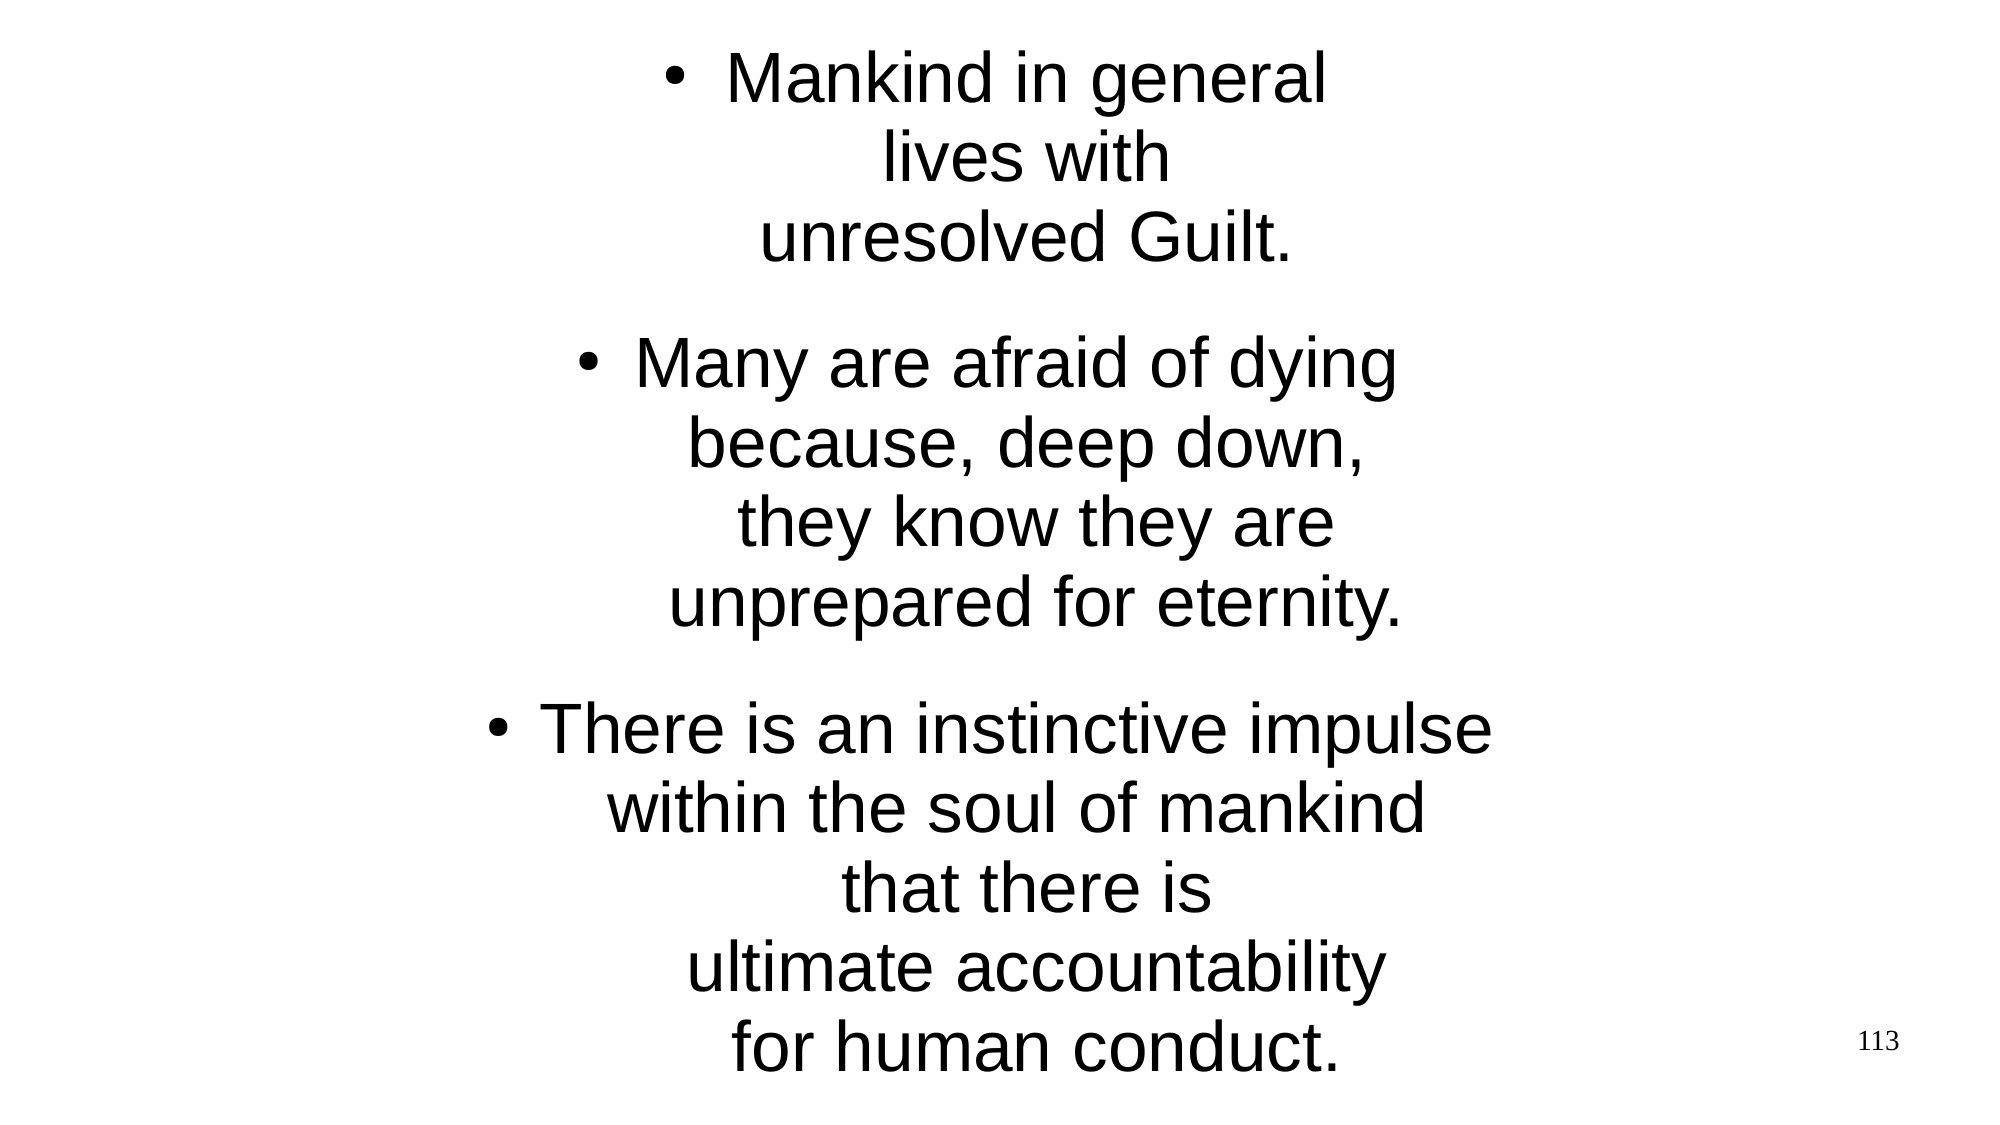

# Mankind in general lives with unresolved Guilt.
Many are afraid of dying
because, deep down,
 they know they are
 unprepared for eternity.
There is an instinctive impulse
within the soul of mankind
that there is
 ultimate accountability
 for human conduct.
113